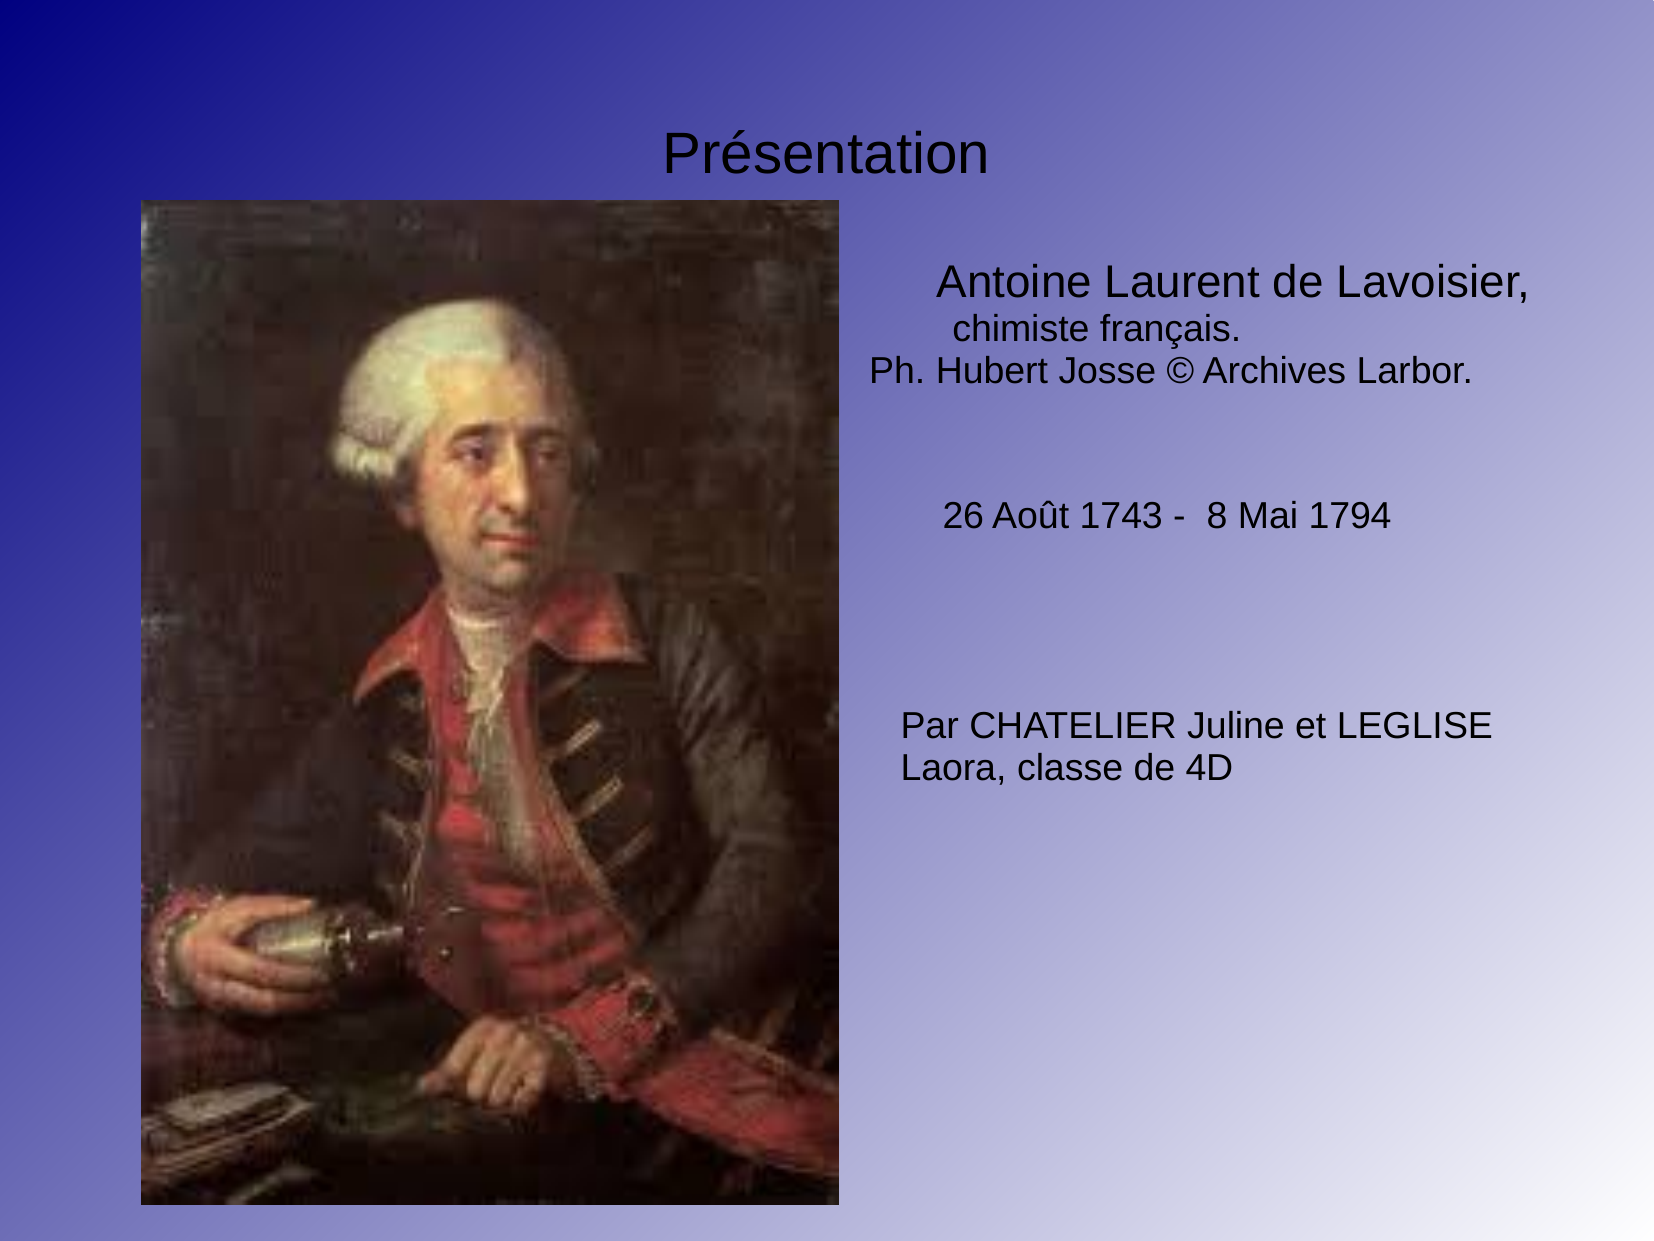

# Présentation
 Antoine Laurent de Lavoisier, chimiste français.
 Ph. Hubert Josse © Archives Larbor.
 26 Août 1743 - 8 Mai 1794
Par CHATELIER Juline et LEGLISE Laora, classe de 4D